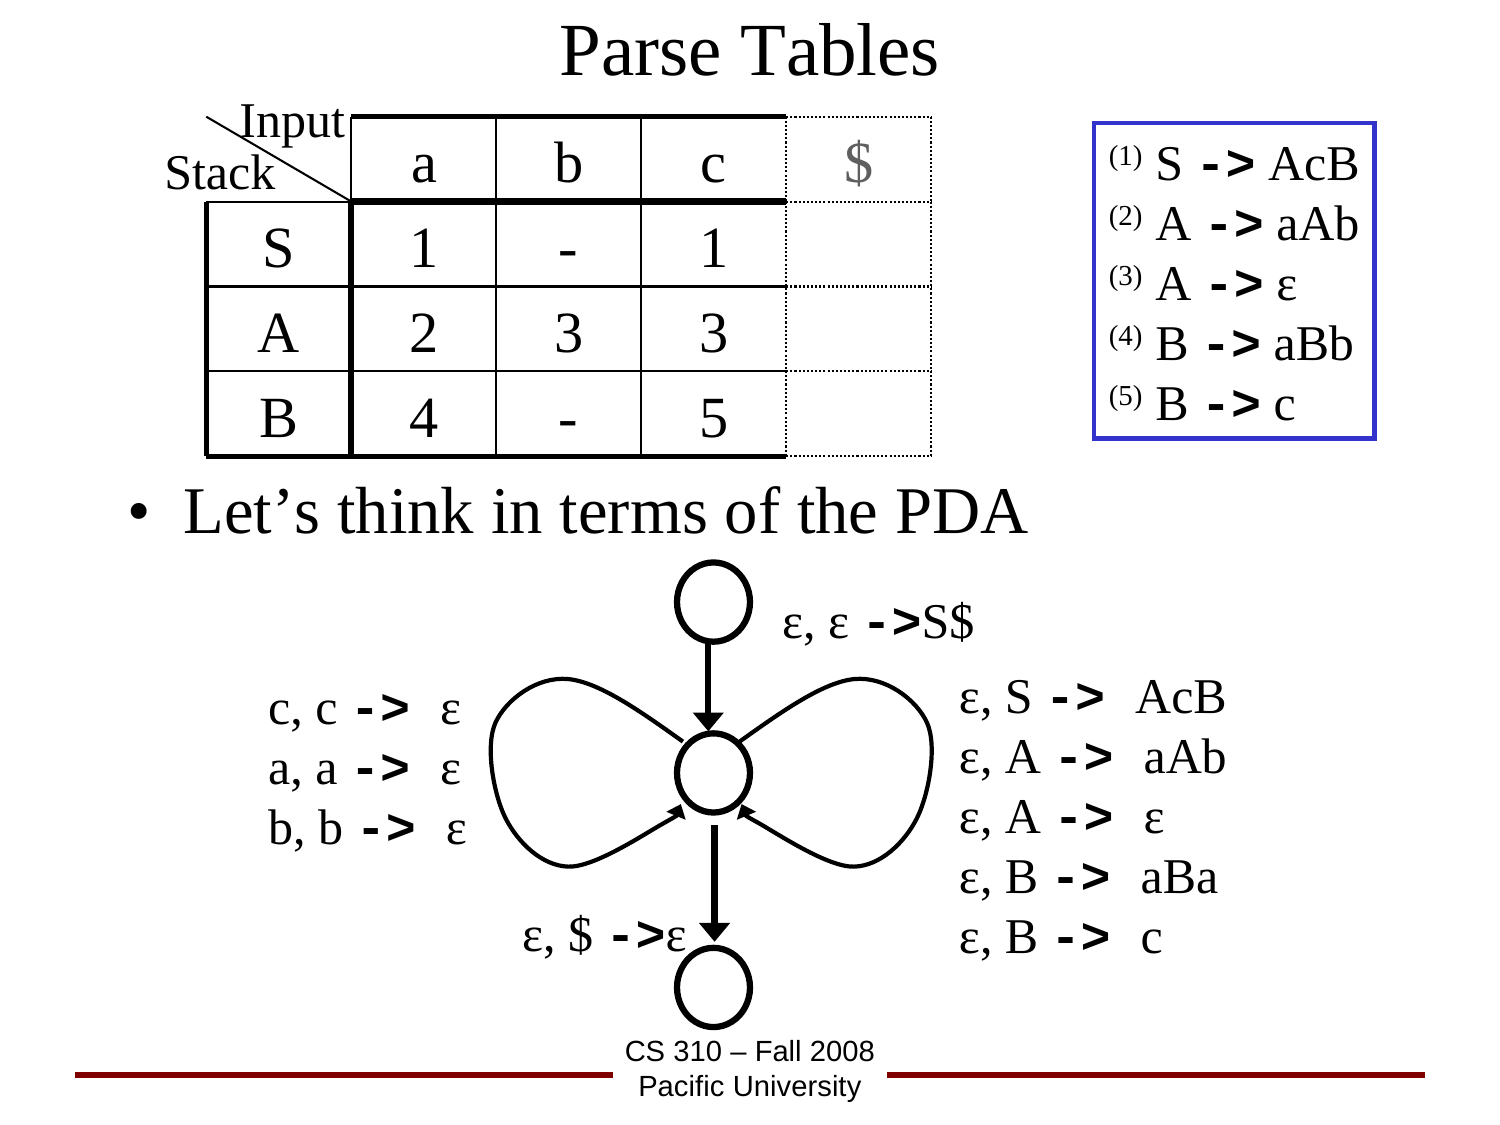

# Parse Tables
Input
a
b
c
$
S
1
-
1
A
2
3
3
B
4
-
5
(1) S -> AcB
(2) A -> aAb
(3) A -> ε
(4) B -> aBb
(5) B -> c
Stack
Let’s think in terms of the PDA
ε, ε ->S$
ε, S -> AcB
ε, A -> aAb
ε, A -> ε
ε, B -> aBa
ε, B -> c
c, c -> ε
a, a -> ε
b, b -> ε
ε, $ ->ε